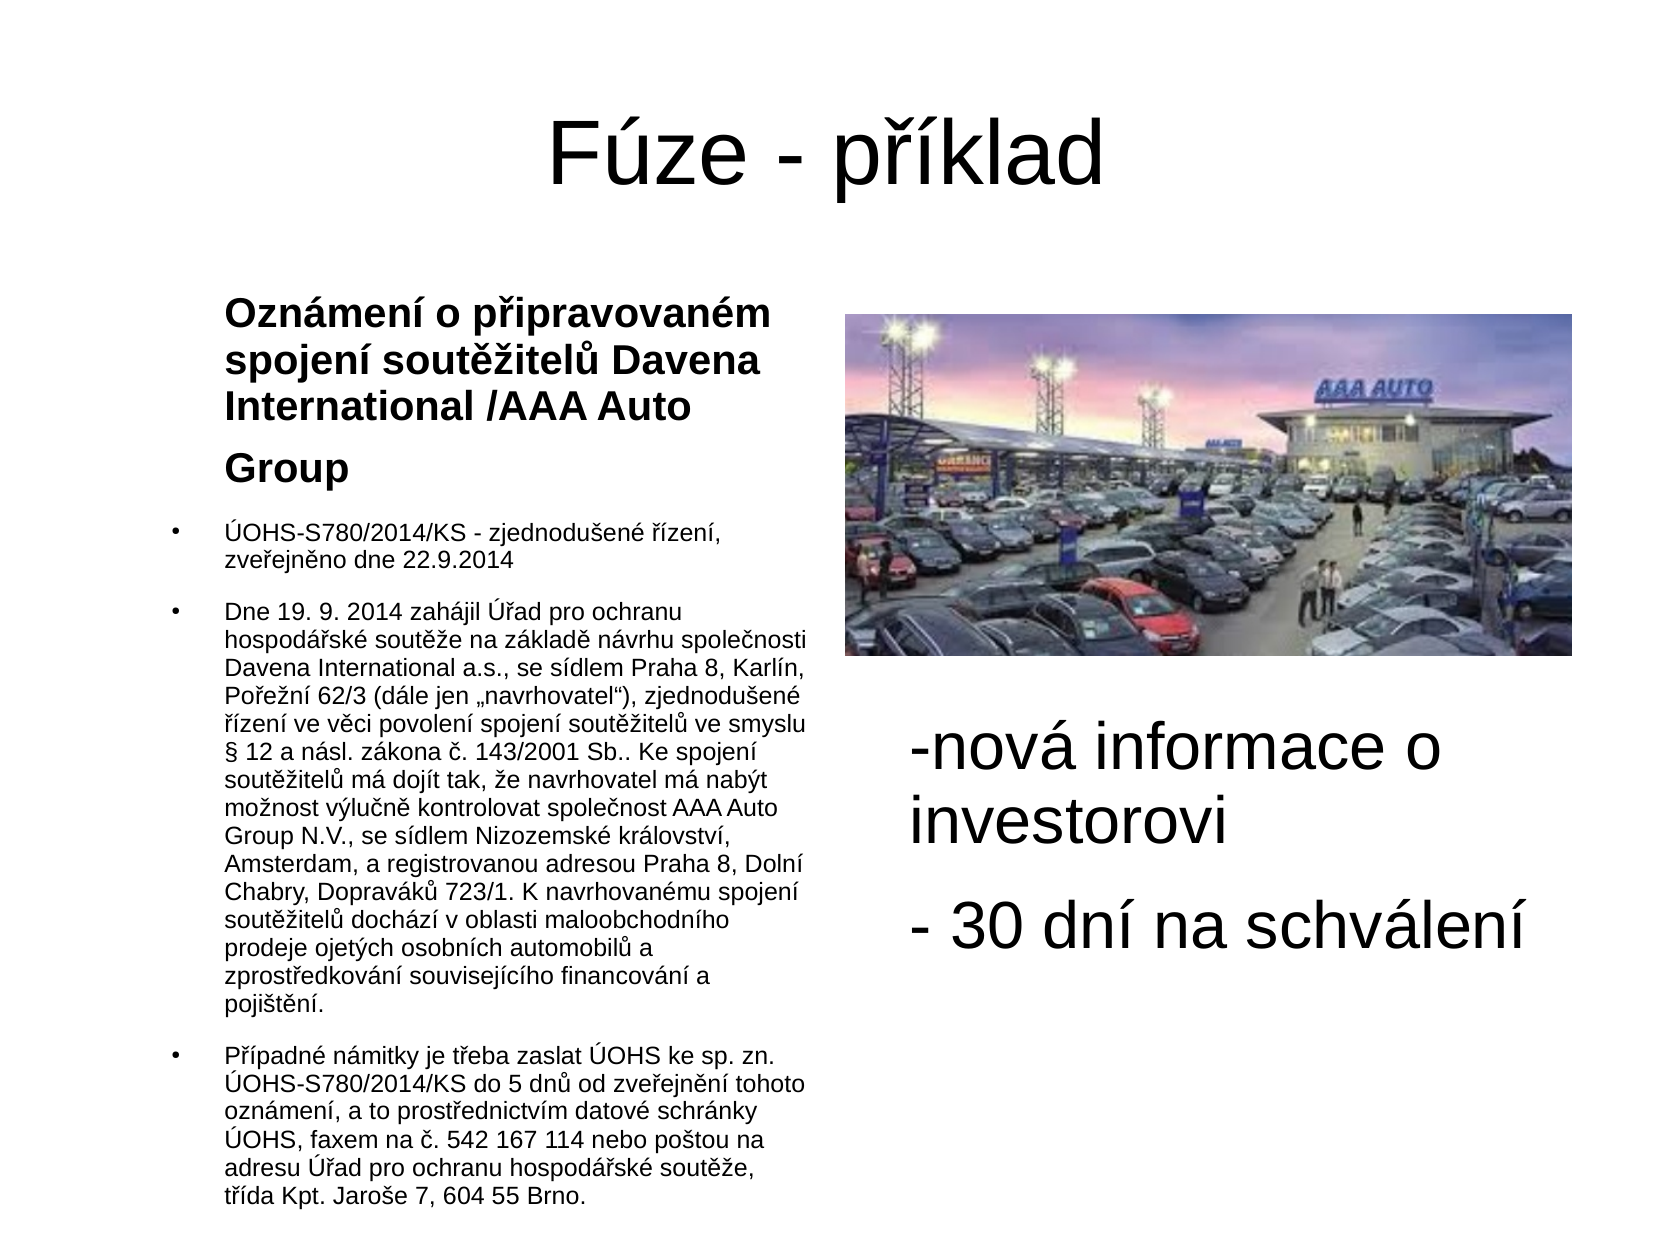

# Fúze - příklad
Oznámení o připravovaném spojení soutěžitelů Davena International /AAA Auto Group
ÚOHS-S780/2014/KS - zjednodušené řízení, zveřejněno dne 22.9.2014
Dne 19. 9. 2014 zahájil Úřad pro ochranu hospodářské soutěže na základě návrhu společnosti Davena International a.s., se sídlem Praha 8, Karlín, Pořežní 62/3 (dále jen „navrhovatel“), zjednodušené řízení ve věci povolení spojení soutěžitelů ve smyslu § 12 a násl. zákona č. 143/2001 Sb.. Ke spojení soutěžitelů má dojít tak, že navrhovatel má nabýt možnost výlučně kontrolovat společnost AAA Auto Group N.V., se sídlem Nizozemské království, Amsterdam, a registrovanou adresou Praha 8, Dolní Chabry, Dopraváků 723/1. K navrhovanému spojení soutěžitelů dochází v oblasti maloobchodního prodeje ojetých osobních automobilů a zprostředkování souvisejícího financování a pojištění.
Případné námitky je třeba zaslat ÚOHS ke sp. zn. ÚOHS-S780/2014/KS do 5 dnů od zveřejnění tohoto oznámení, a to prostřednictvím datové schránky ÚOHS, faxem na č. 542 167 114 nebo poštou na adresu Úřad pro ochranu hospodářské soutěže, třída Kpt. Jaroše 7, 604 55 Brno.
-nová informace o investorovi
- 30 dní na schválení